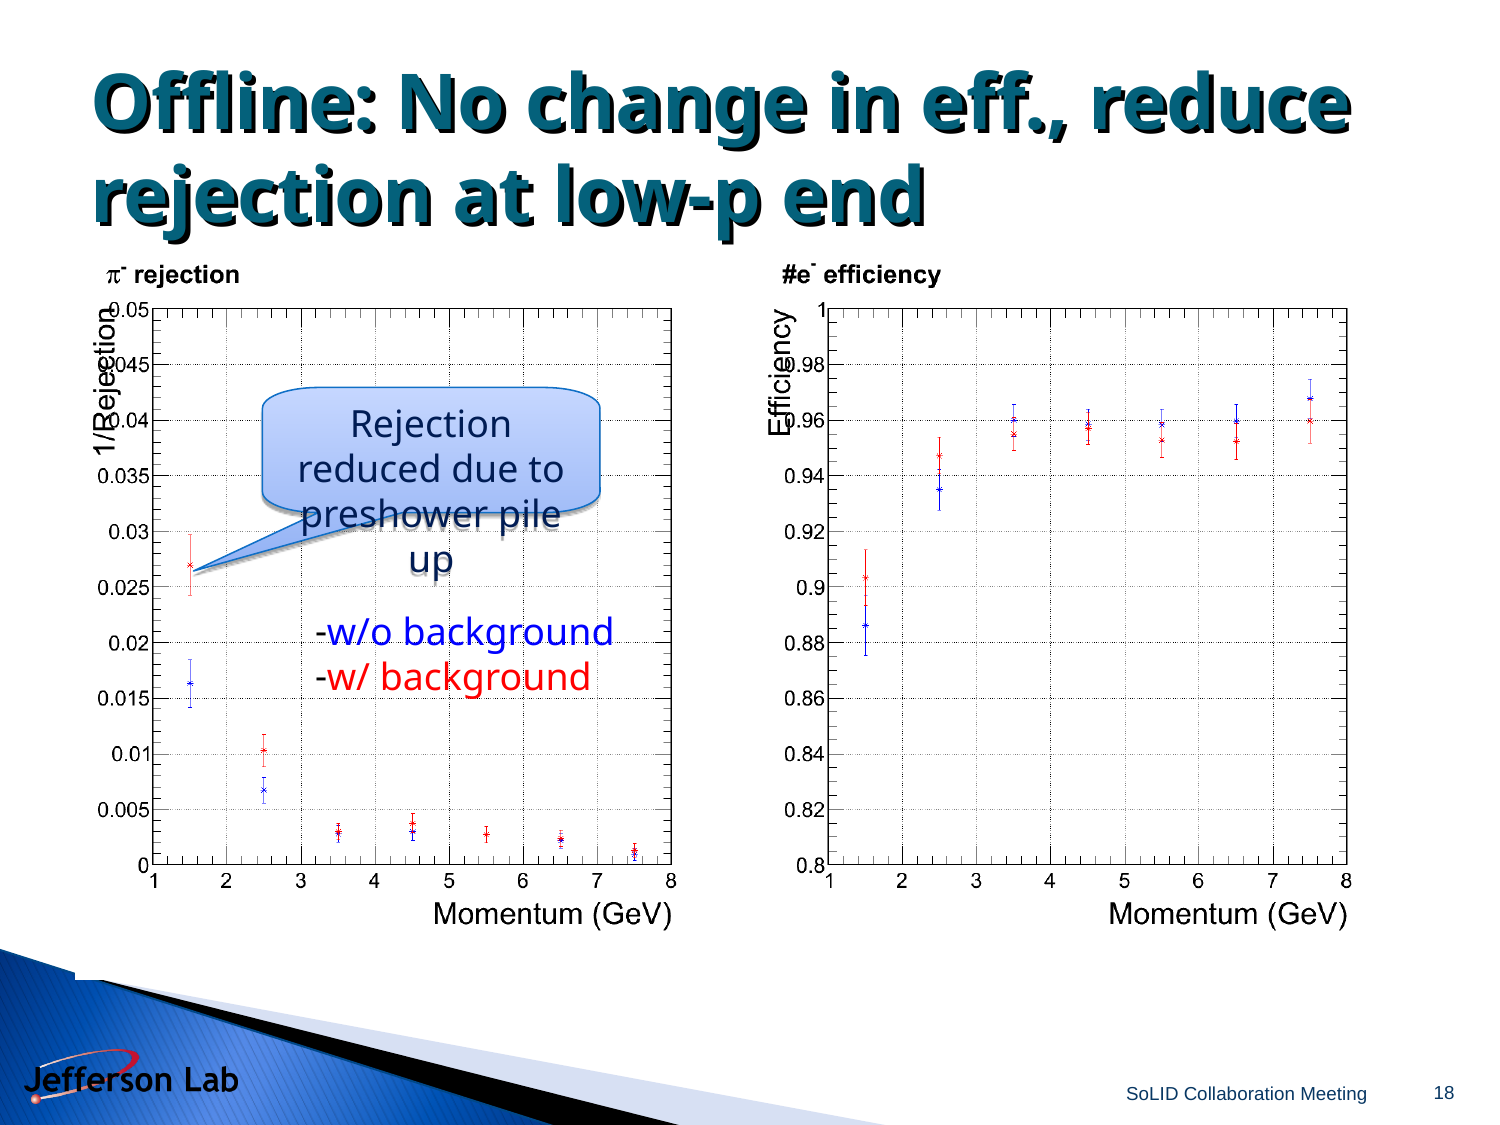

# Offline: No change in eff., reduce rejection at low-p end
Rejection reduced due to preshower pile up
w/o background
w/ background
SoLID Collaboration Meeting
16